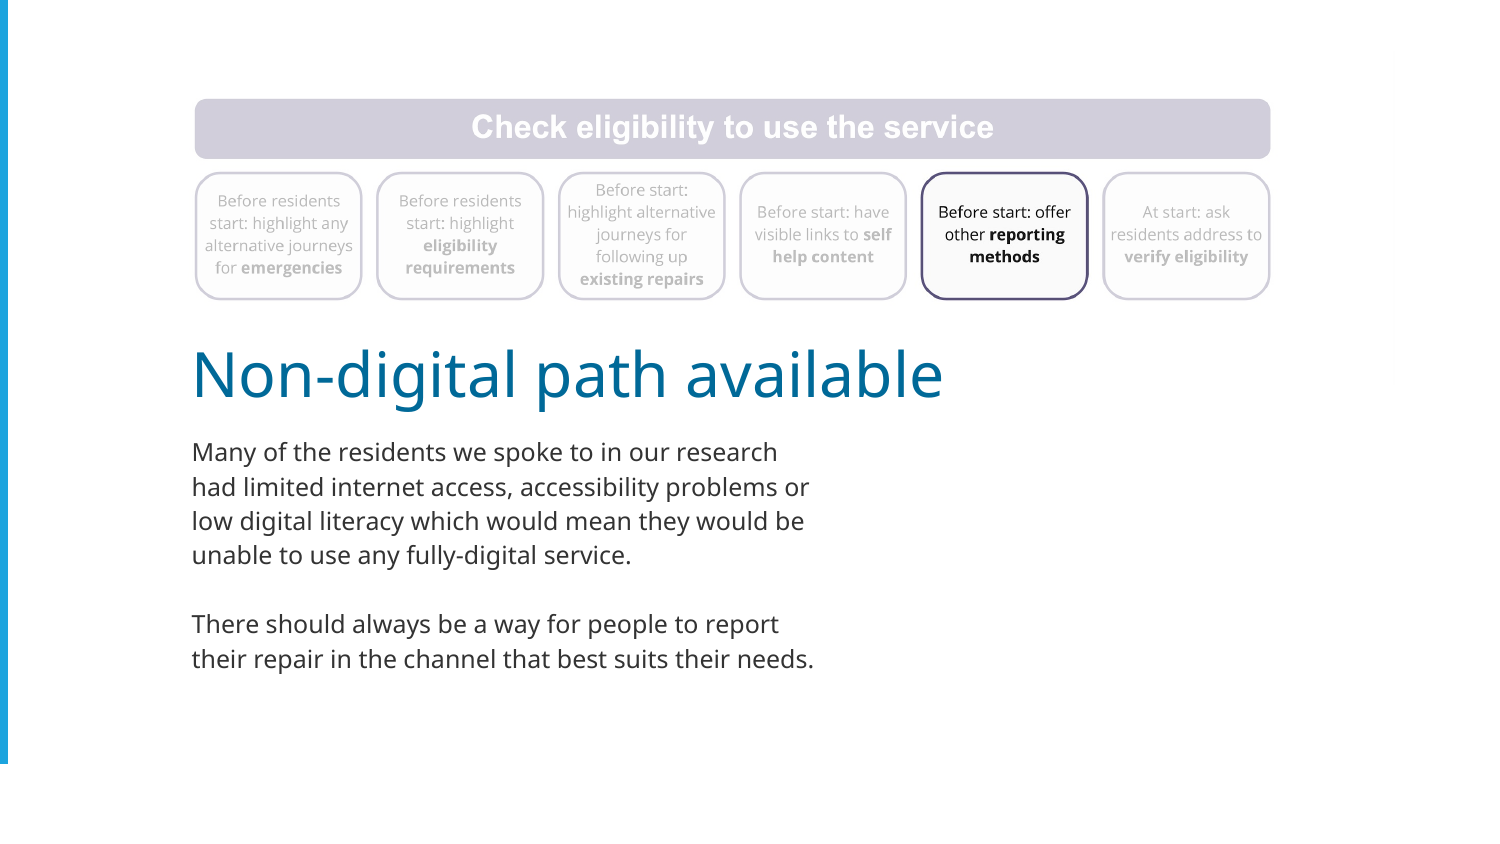

Non-digital path available
Many of the residents we spoke to in our research had limited internet access, accessibility problems or low digital literacy which would mean they would be unable to use any fully-digital service.
There should always be a way for people to report their repair in the channel that best suits their needs.